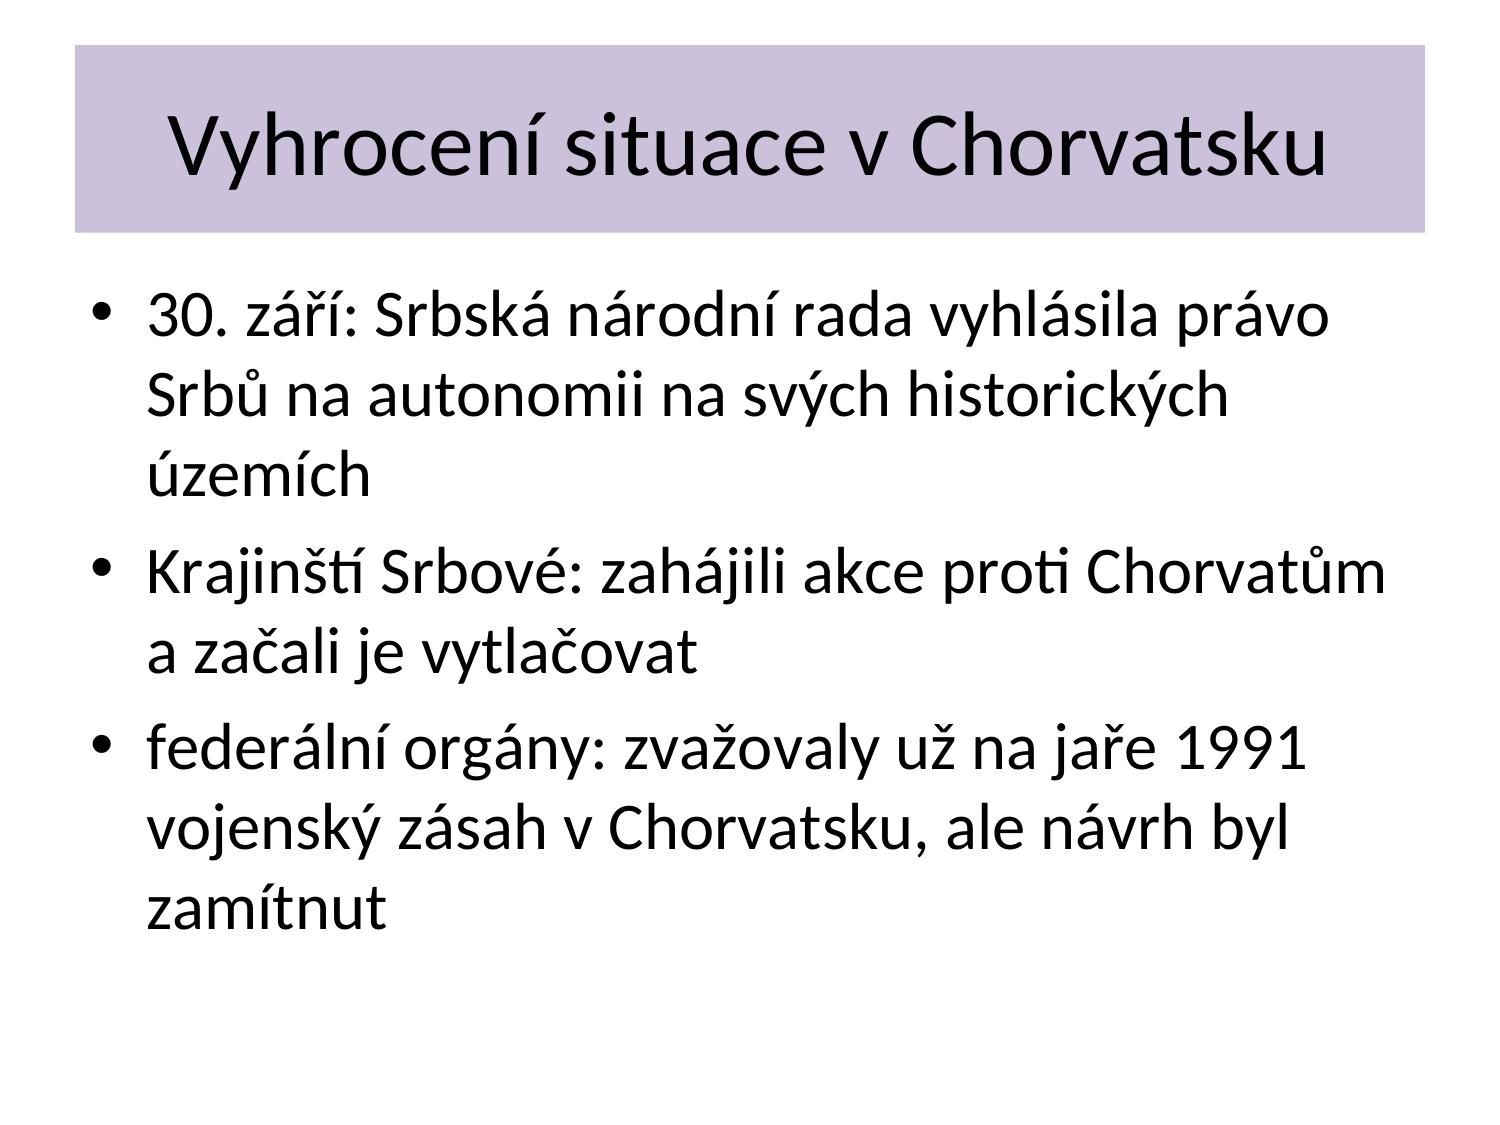

# Vyhrocení situace v Chorvatsku
30. září: Srbská národní rada vyhlásila právo Srbů na autonomii na svých historických územích
Krajinští Srbové: zahájili akce proti Chorvatům a začali je vytlačovat
federální orgány: zvažovaly už na jaře 1991 vojenský zásah v Chorvatsku, ale návrh byl zamítnut